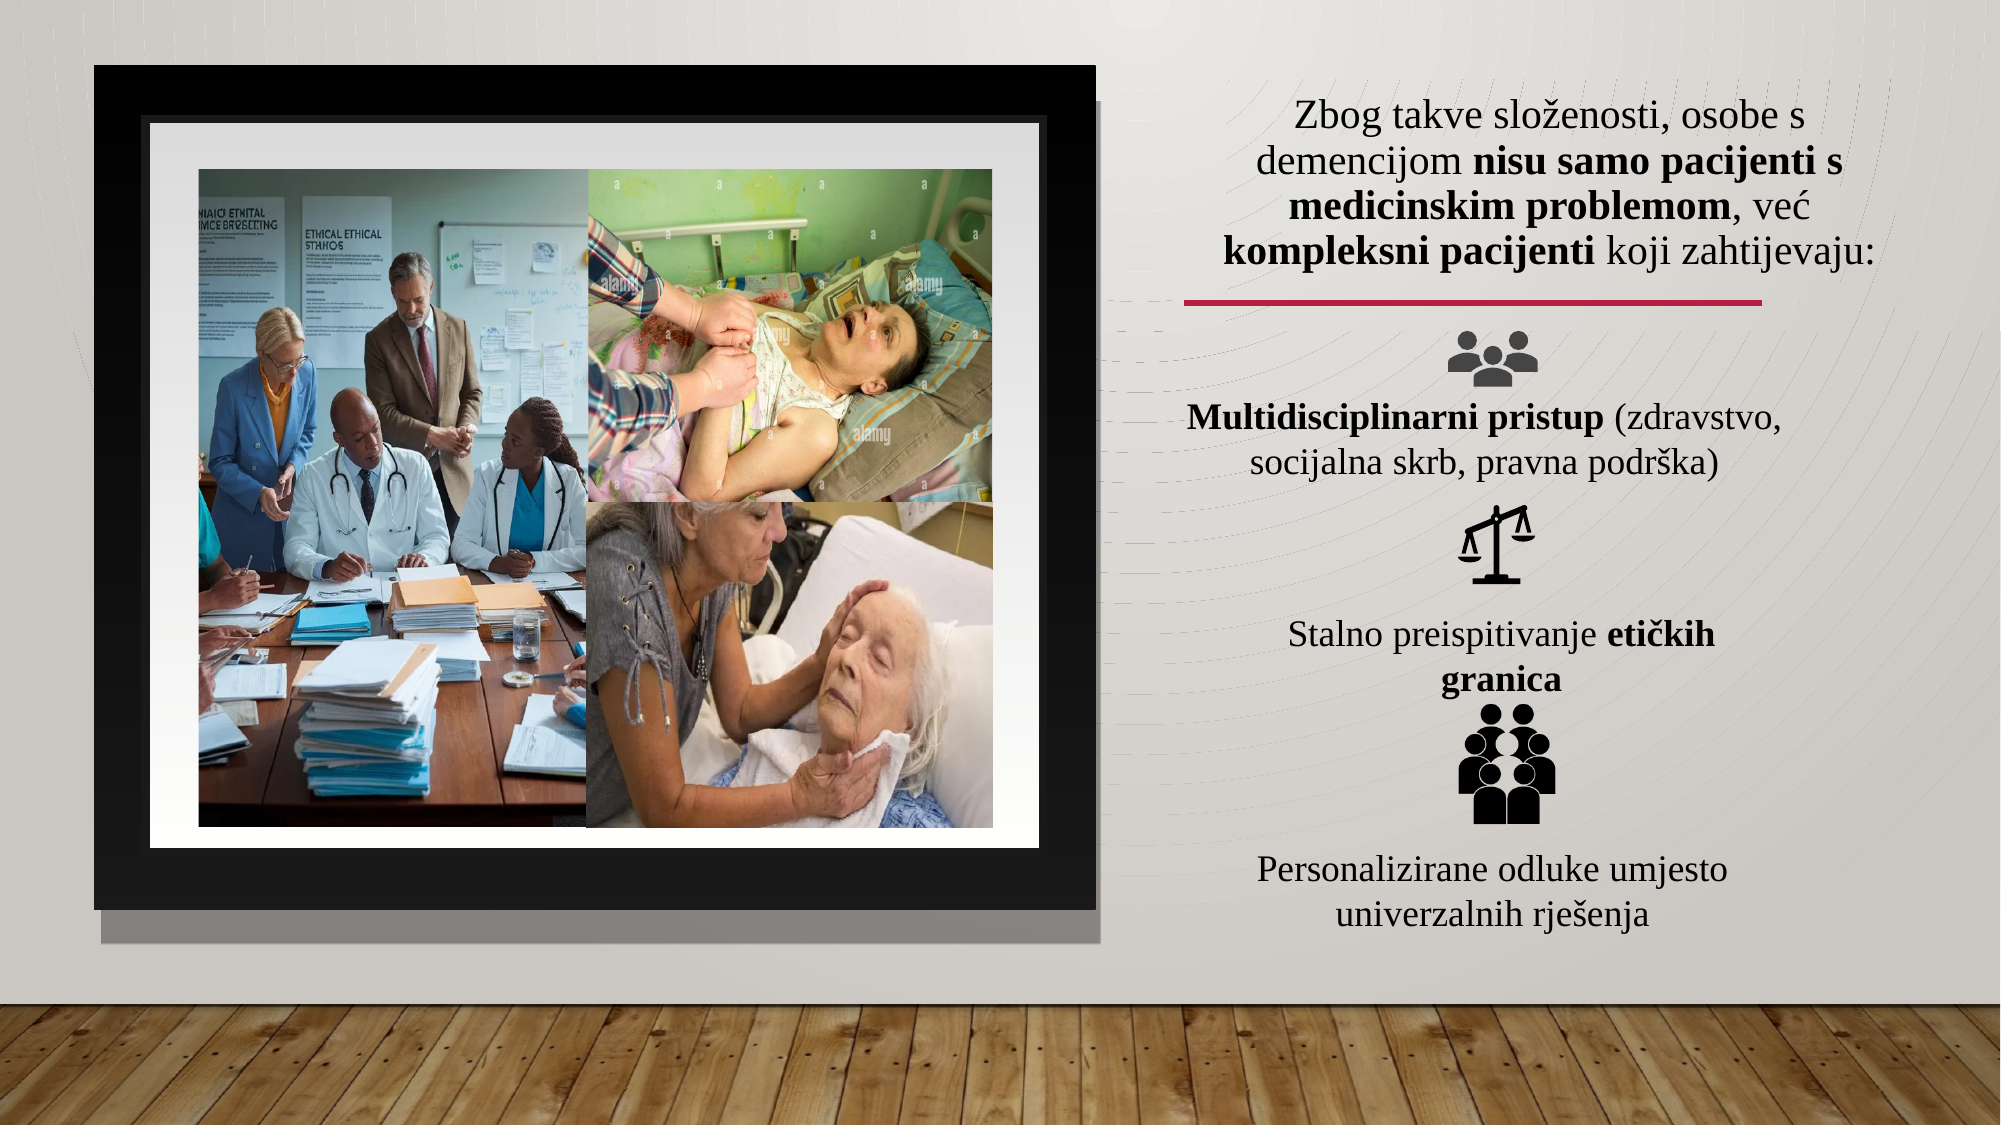

# Zbog takve složenosti, osobe s demencijom nisu samo pacijenti s medicinskim problemom, već kompleksni pacijenti koji zahtijevaju:
Multidisciplinarni pristup (zdravstvo, socijalna skrb, pravna podrška)
Stalno preispitivanje etičkih granica
Personalizirane odluke umjesto univerzalnih rješenja